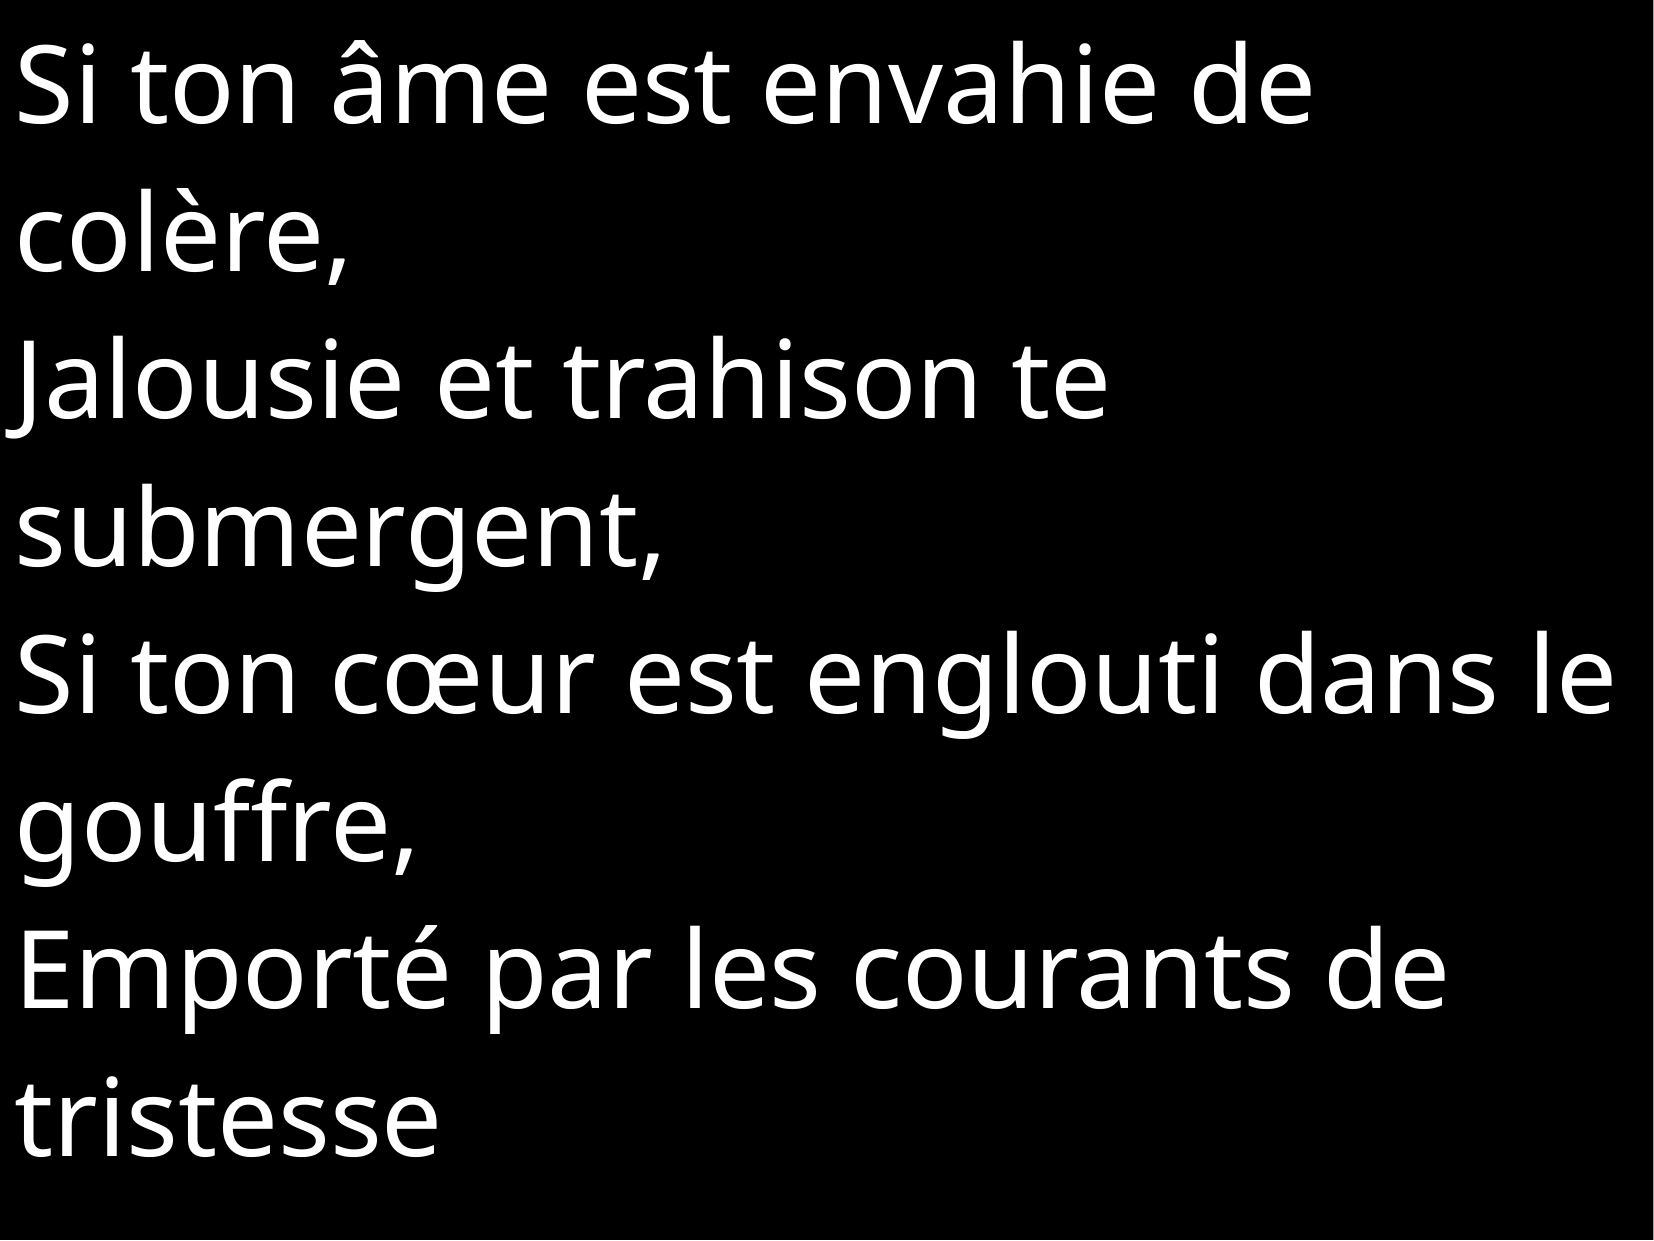

Si ton âme est envahie de colère,
Jalousie et trahison te submergent,
Si ton cœur est englouti dans le gouffre,
Emporté par les courants de tristesse